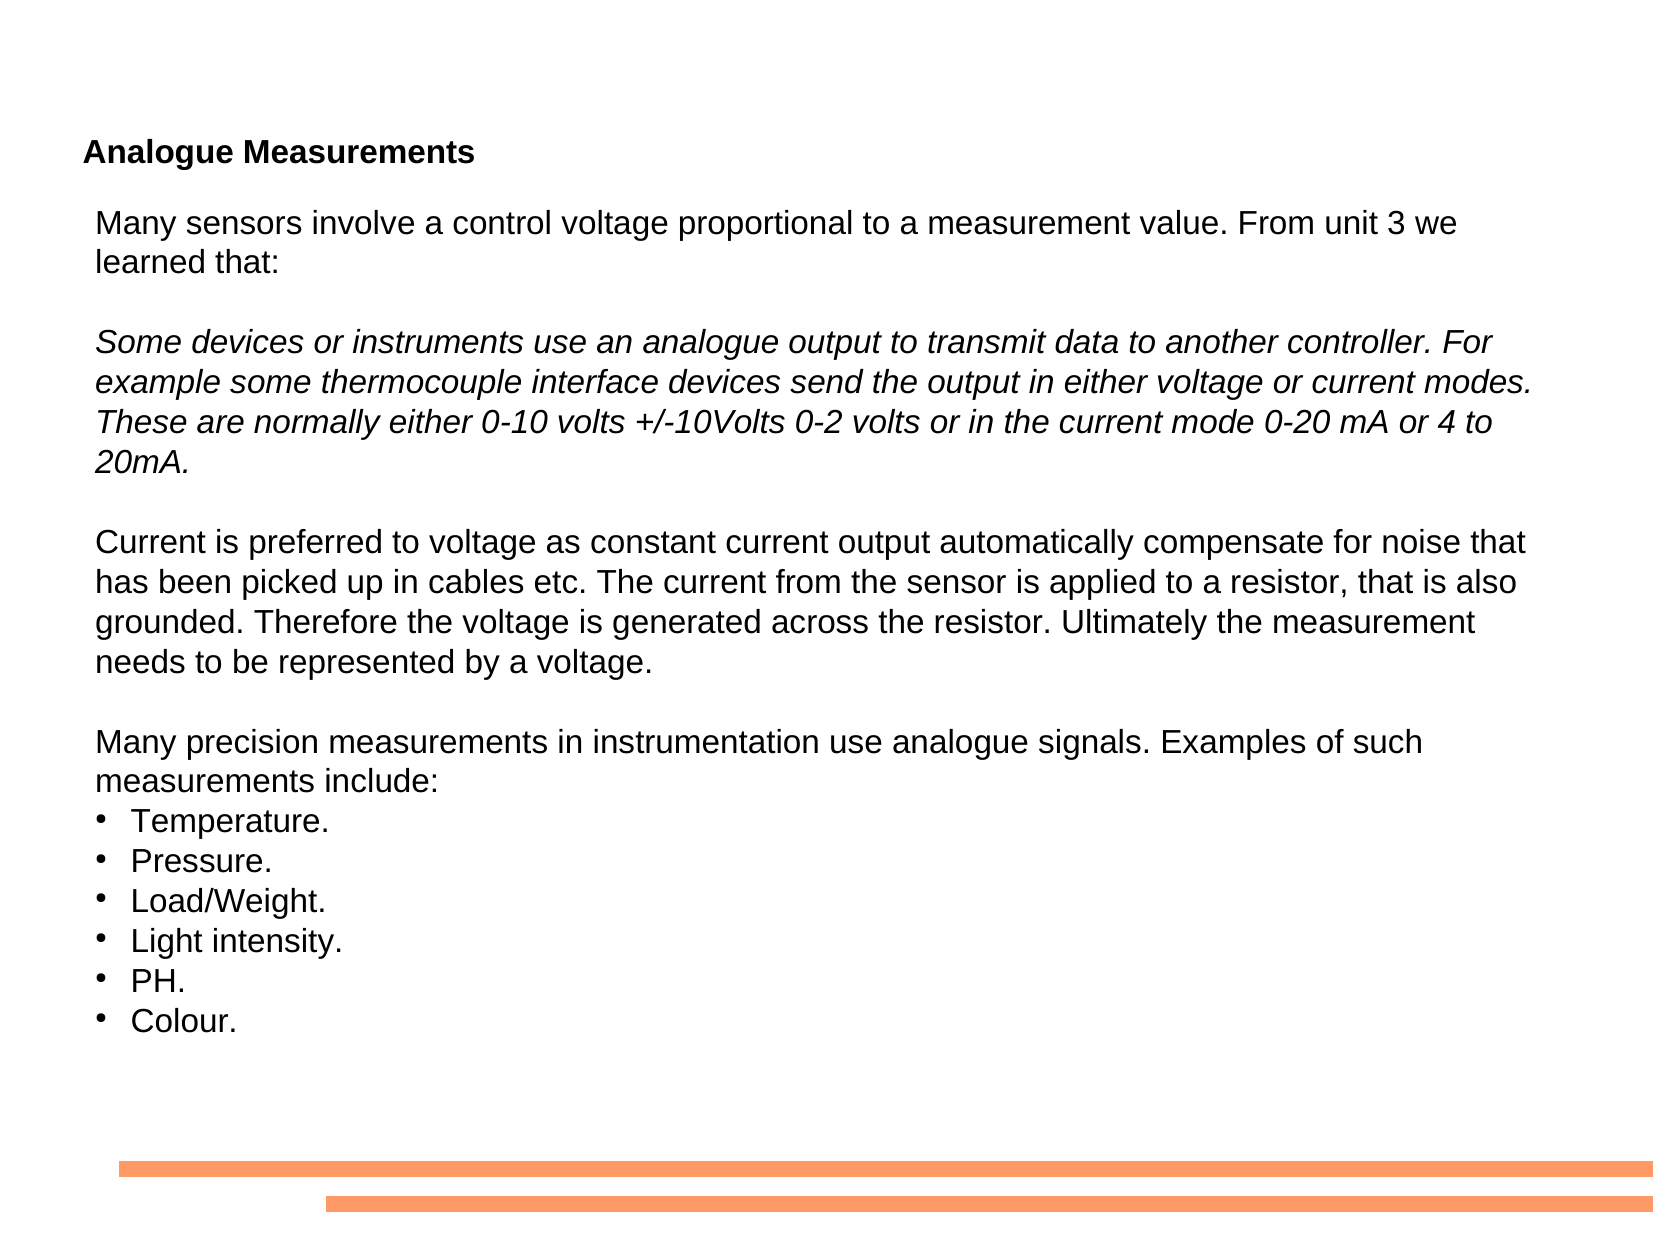

# Analogue Measurements
Many sensors involve a control voltage proportional to a measurement value. From unit 3 we learned that:
Some devices or instruments use an analogue output to transmit data to another controller. For example some thermocouple interface devices send the output in either voltage or current modes. These are normally either 0-10 volts +/-10Volts 0-2 volts or in the current mode 0-20 mA or 4 to 20mA.
Current is preferred to voltage as constant current output automatically compensate for noise that has been picked up in cables etc. The current from the sensor is applied to a resistor, that is also grounded. Therefore the voltage is generated across the resistor. Ultimately the measurement needs to be represented by a voltage.
Many precision measurements in instrumentation use analogue signals. Examples of such measurements include:
Temperature.
Pressure.
Load/Weight.
Light intensity.
PH.
Colour.